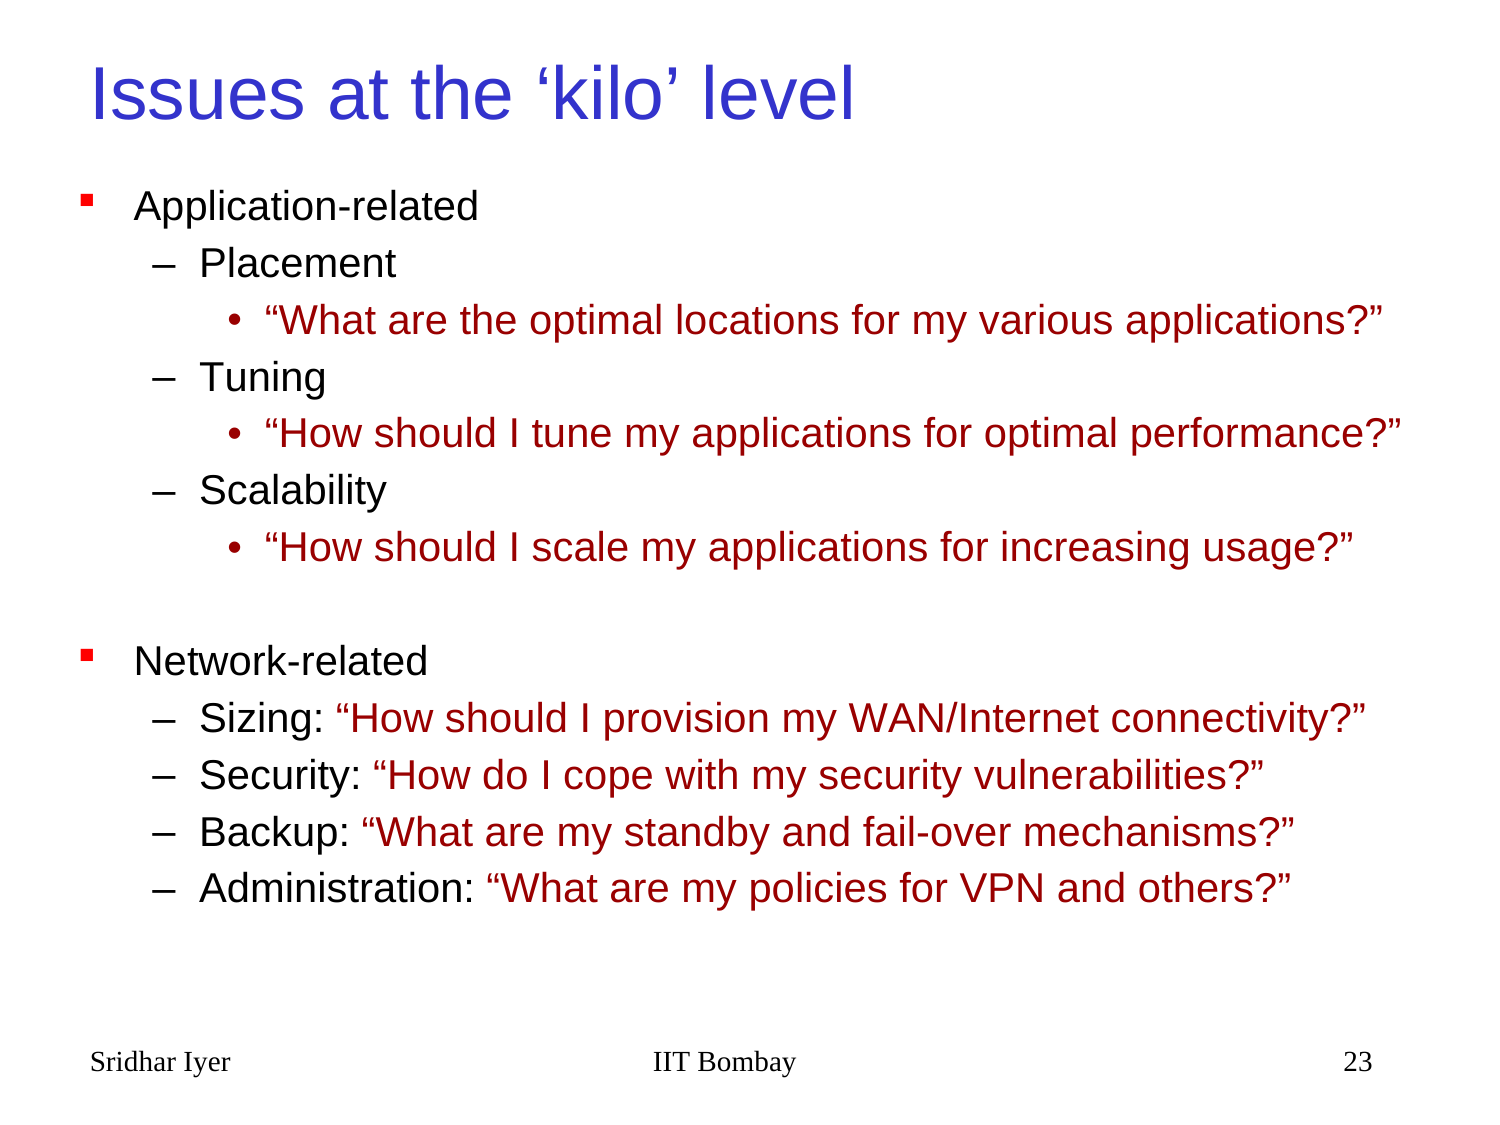

# Issues at the ‘kilo’ level
Application-related
Placement
“What are the optimal locations for my various applications?”
Tuning
“How should I tune my applications for optimal performance?”
Scalability
“How should I scale my applications for increasing usage?”
Network-related
Sizing: “How should I provision my WAN/Internet connectivity?”
Security: “How do I cope with my security vulnerabilities?”
Backup: “What are my standby and fail-over mechanisms?”
Administration: “What are my policies for VPN and others?”
Sridhar Iyer
IIT Bombay
23